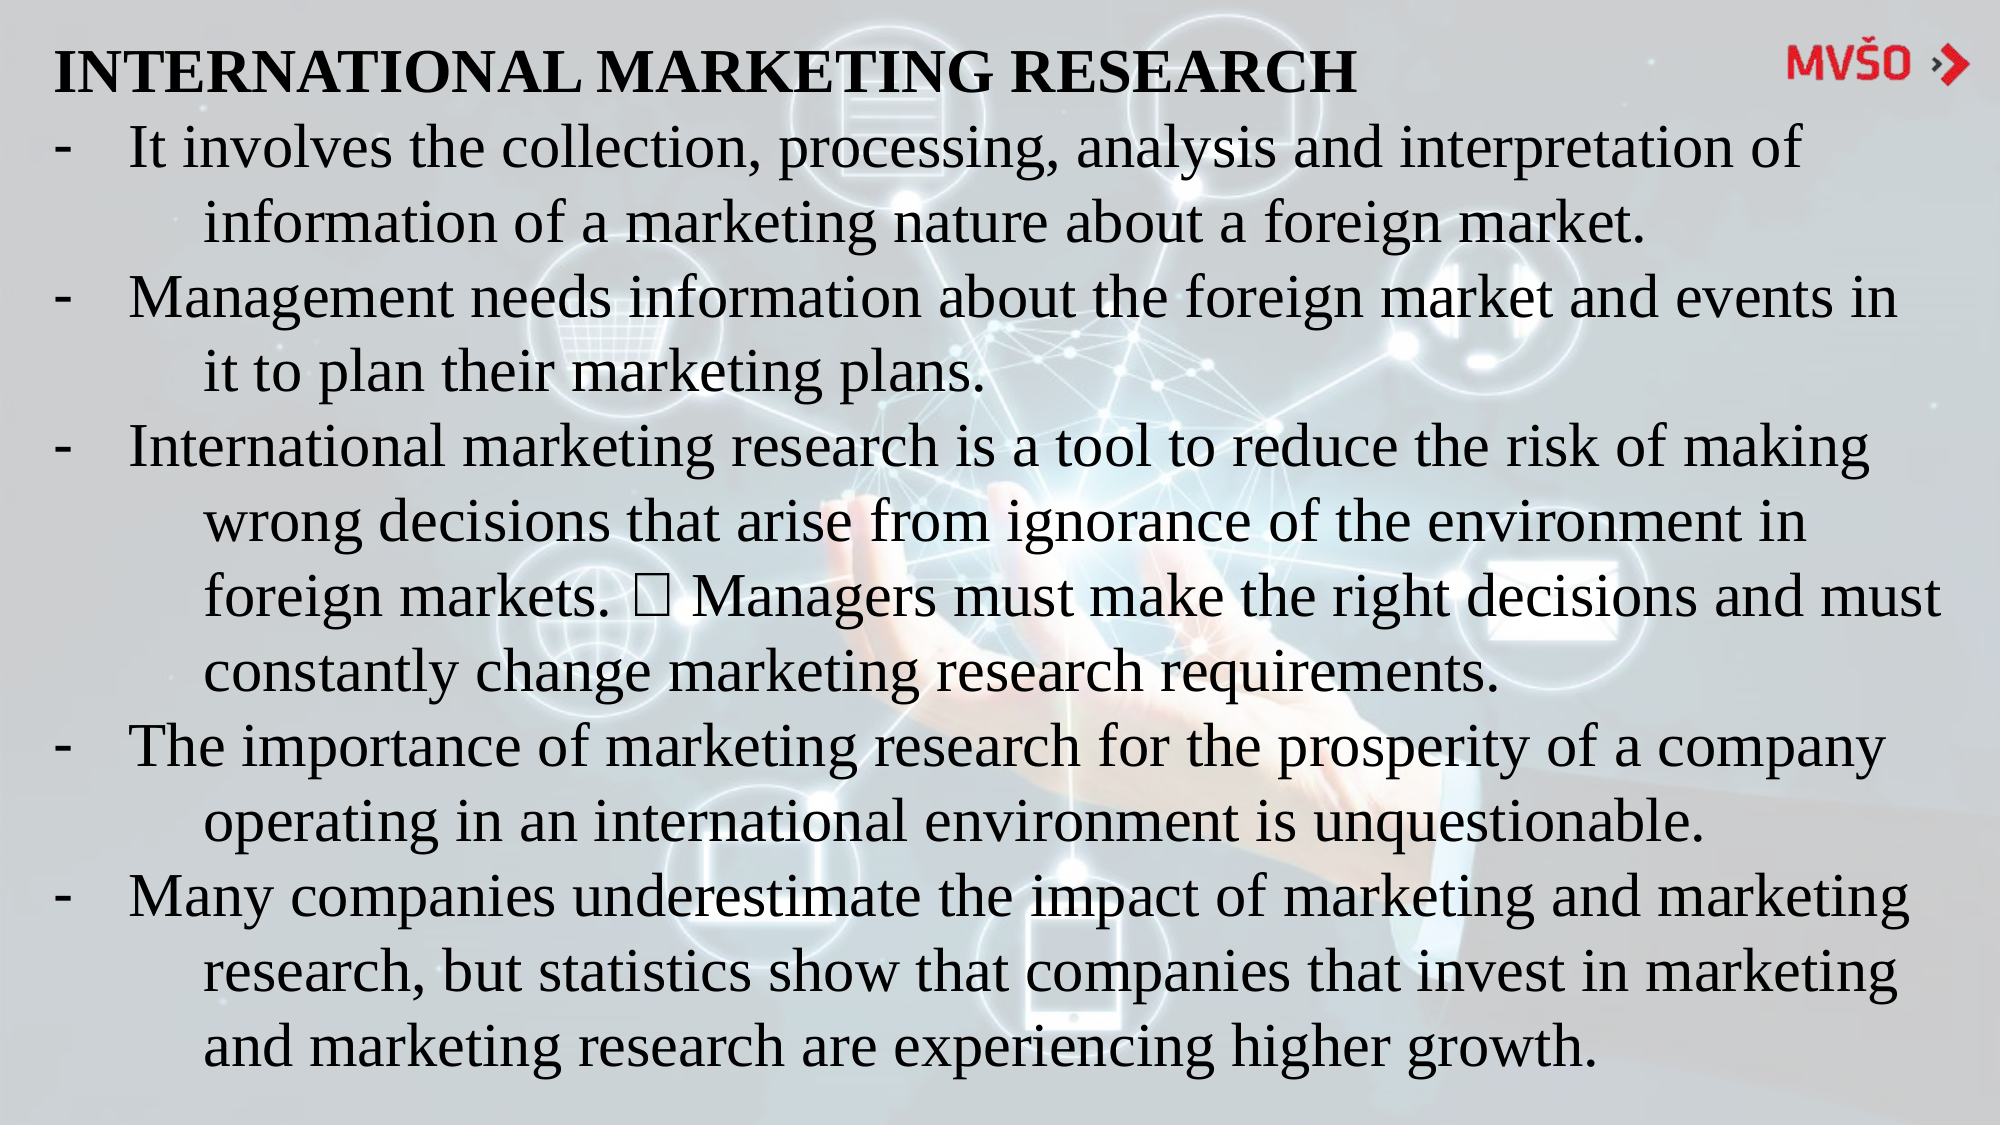

INTERNATIONAL MARKETING RESEARCH
It involves the collection, processing, analysis and interpretation of information of a marketing nature about a foreign market.
Management needs information about the foreign market and events in it to plan their marketing plans.
International marketing research is a tool to reduce the risk of making wrong decisions that arise from ignorance of the environment in foreign markets.  Managers must make the right decisions and must constantly change marketing research requirements.
The importance of marketing research for the prosperity of a company operating in an international environment is unquestionable.
Many companies underestimate the impact of marketing and marketing research, but statistics show that companies that invest in marketing and marketing research are experiencing higher growth.